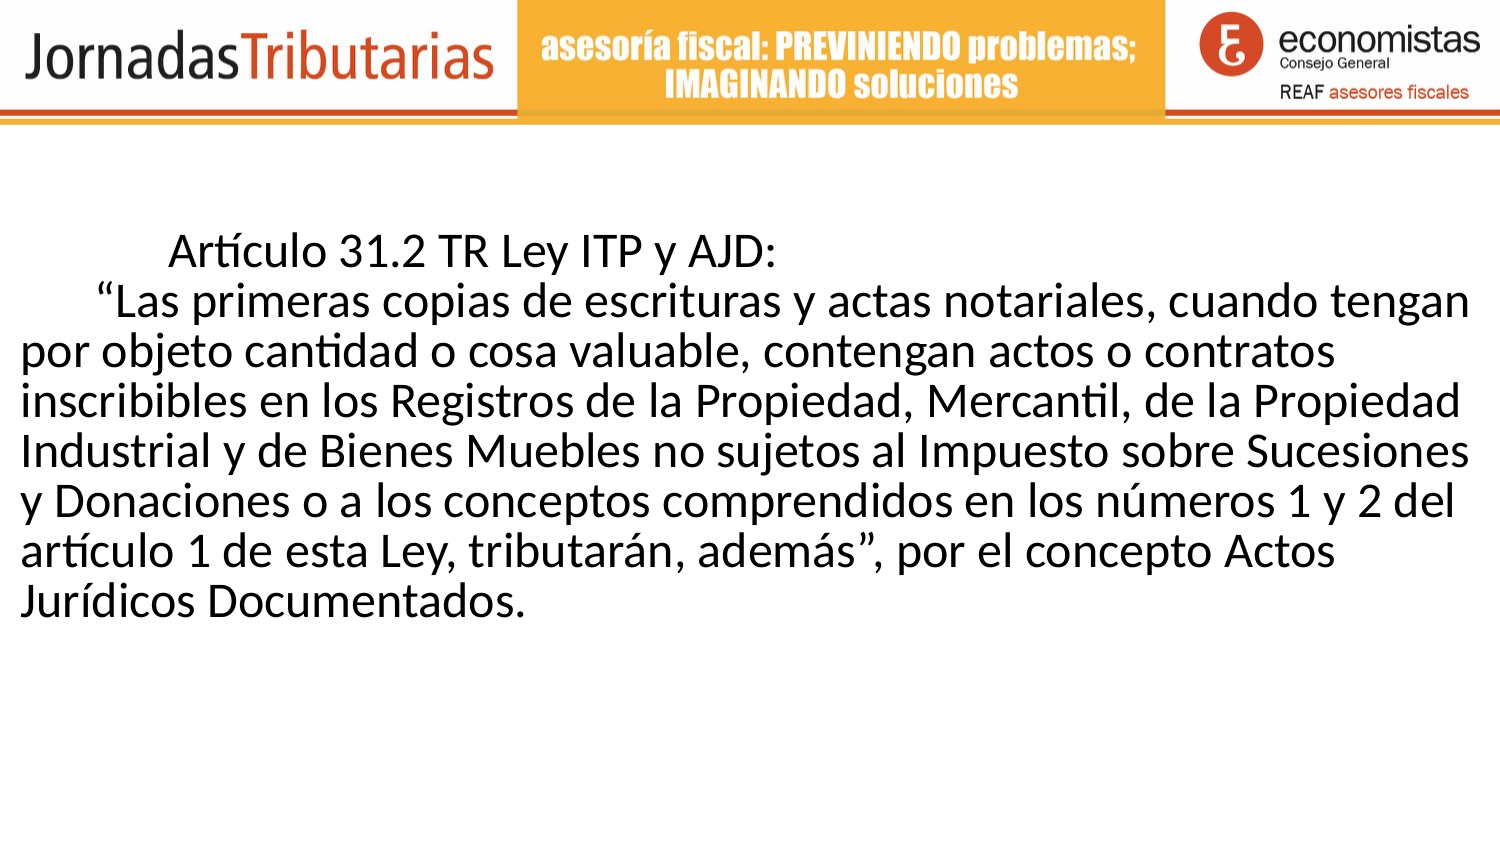

Artículo 31.2 TR Ley ITP y AJD:
	“Las primeras copias de escrituras y actas notariales, cuando tengan por objeto cantidad o cosa valuable, contengan actos o contratos inscribibles en los Registros de la Propiedad, Mercantil, de la Propiedad Industrial y de Bienes Muebles no sujetos al Impuesto sobre Sucesiones y Donaciones o a los conceptos comprendidos en los números 1 y 2 del artículo 1 de esta Ley, tributarán, además”, por el concepto Actos Jurídicos Documentados.